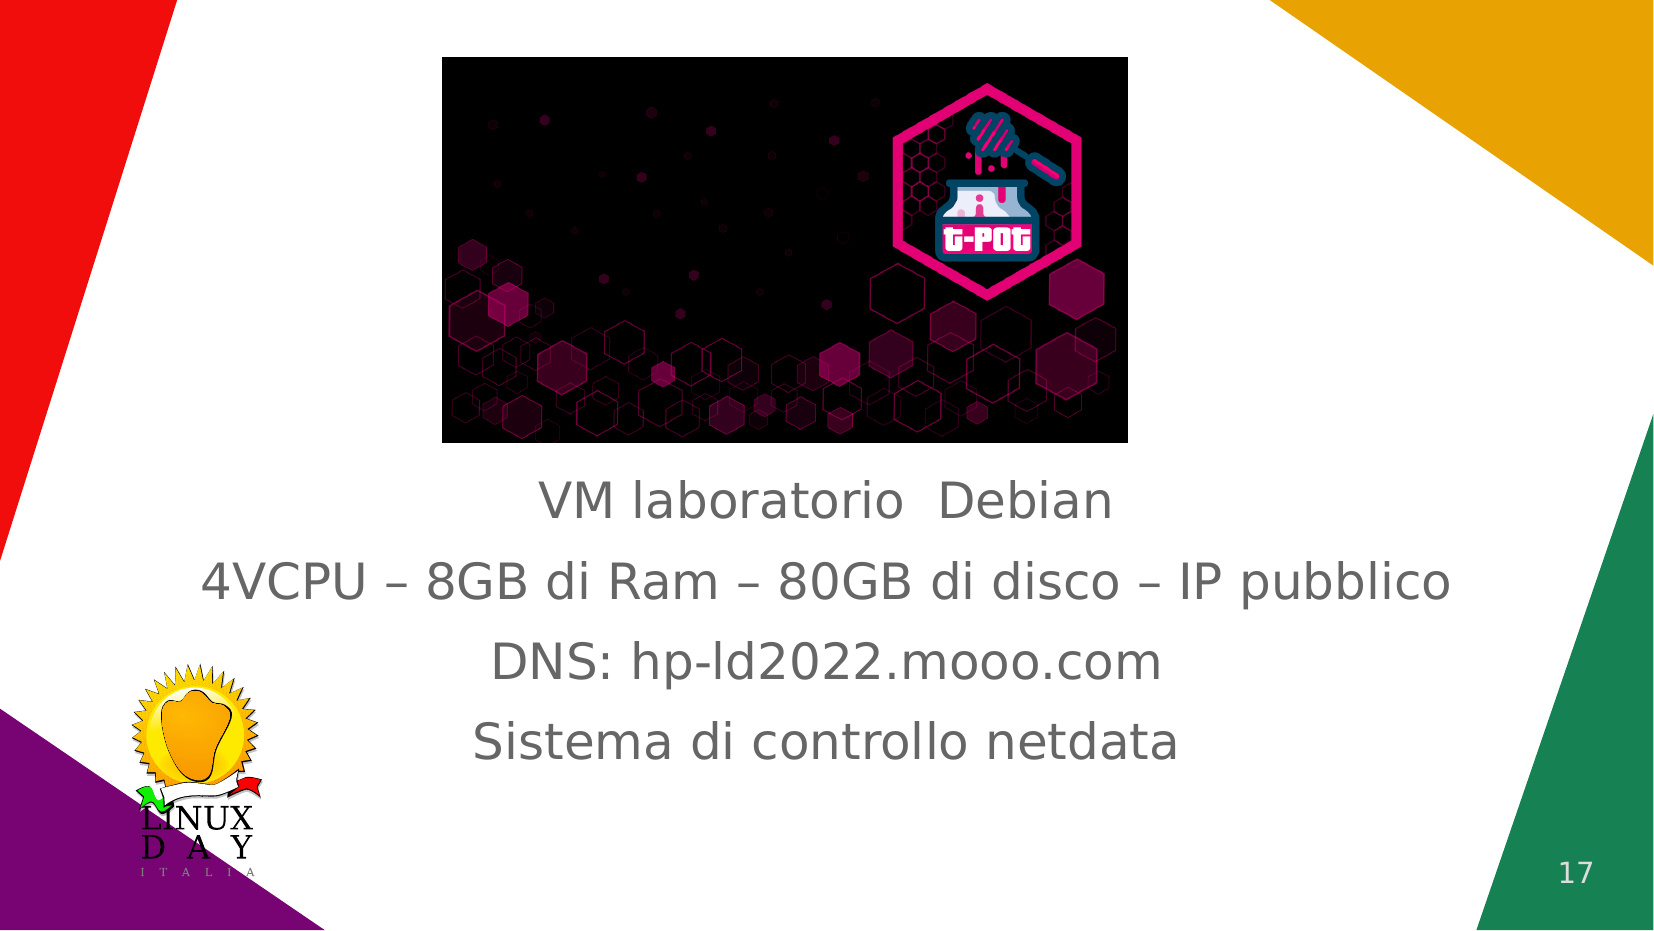

# VM laboratorio Debian
4VCPU – 8GB di Ram – 80GB di disco – IP pubblico
DNS: hp-ld2022.mooo.com
Sistema di controllo netdata
17